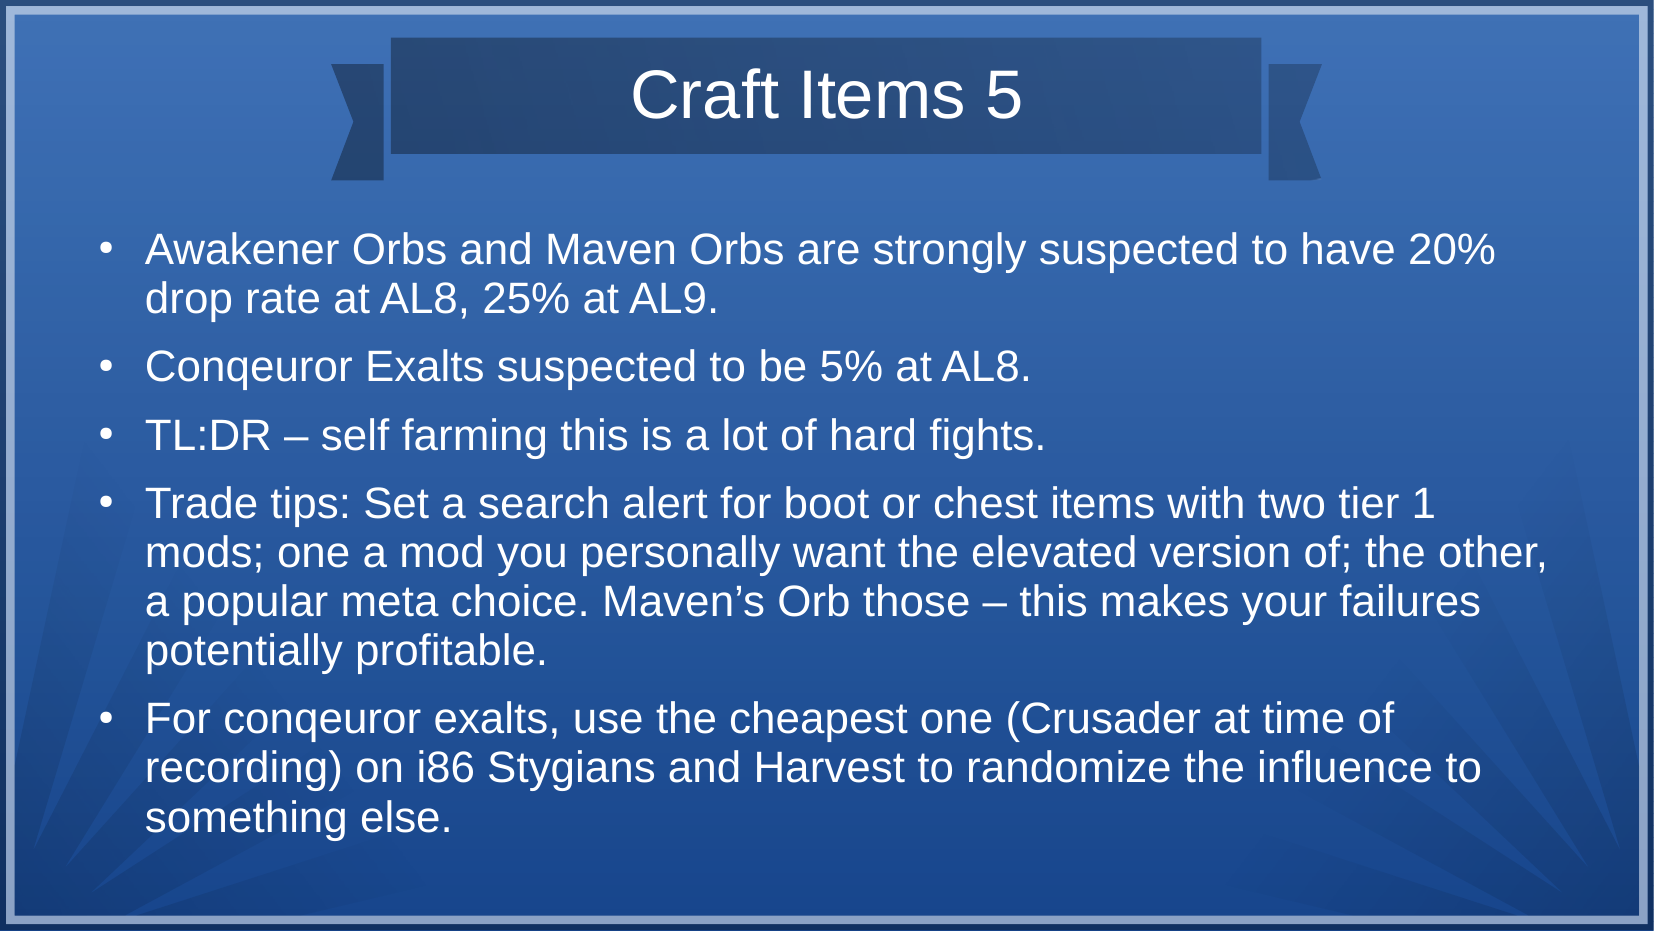

# Craft Items 5
Awakener Orbs and Maven Orbs are strongly suspected to have 20% drop rate at AL8, 25% at AL9.
Conqeuror Exalts suspected to be 5% at AL8.
TL:DR – self farming this is a lot of hard fights.
Trade tips: Set a search alert for boot or chest items with two tier 1 mods; one a mod you personally want the elevated version of; the other, a popular meta choice. Maven’s Orb those – this makes your failures potentially profitable.
For conqeuror exalts, use the cheapest one (Crusader at time of recording) on i86 Stygians and Harvest to randomize the influence to something else.